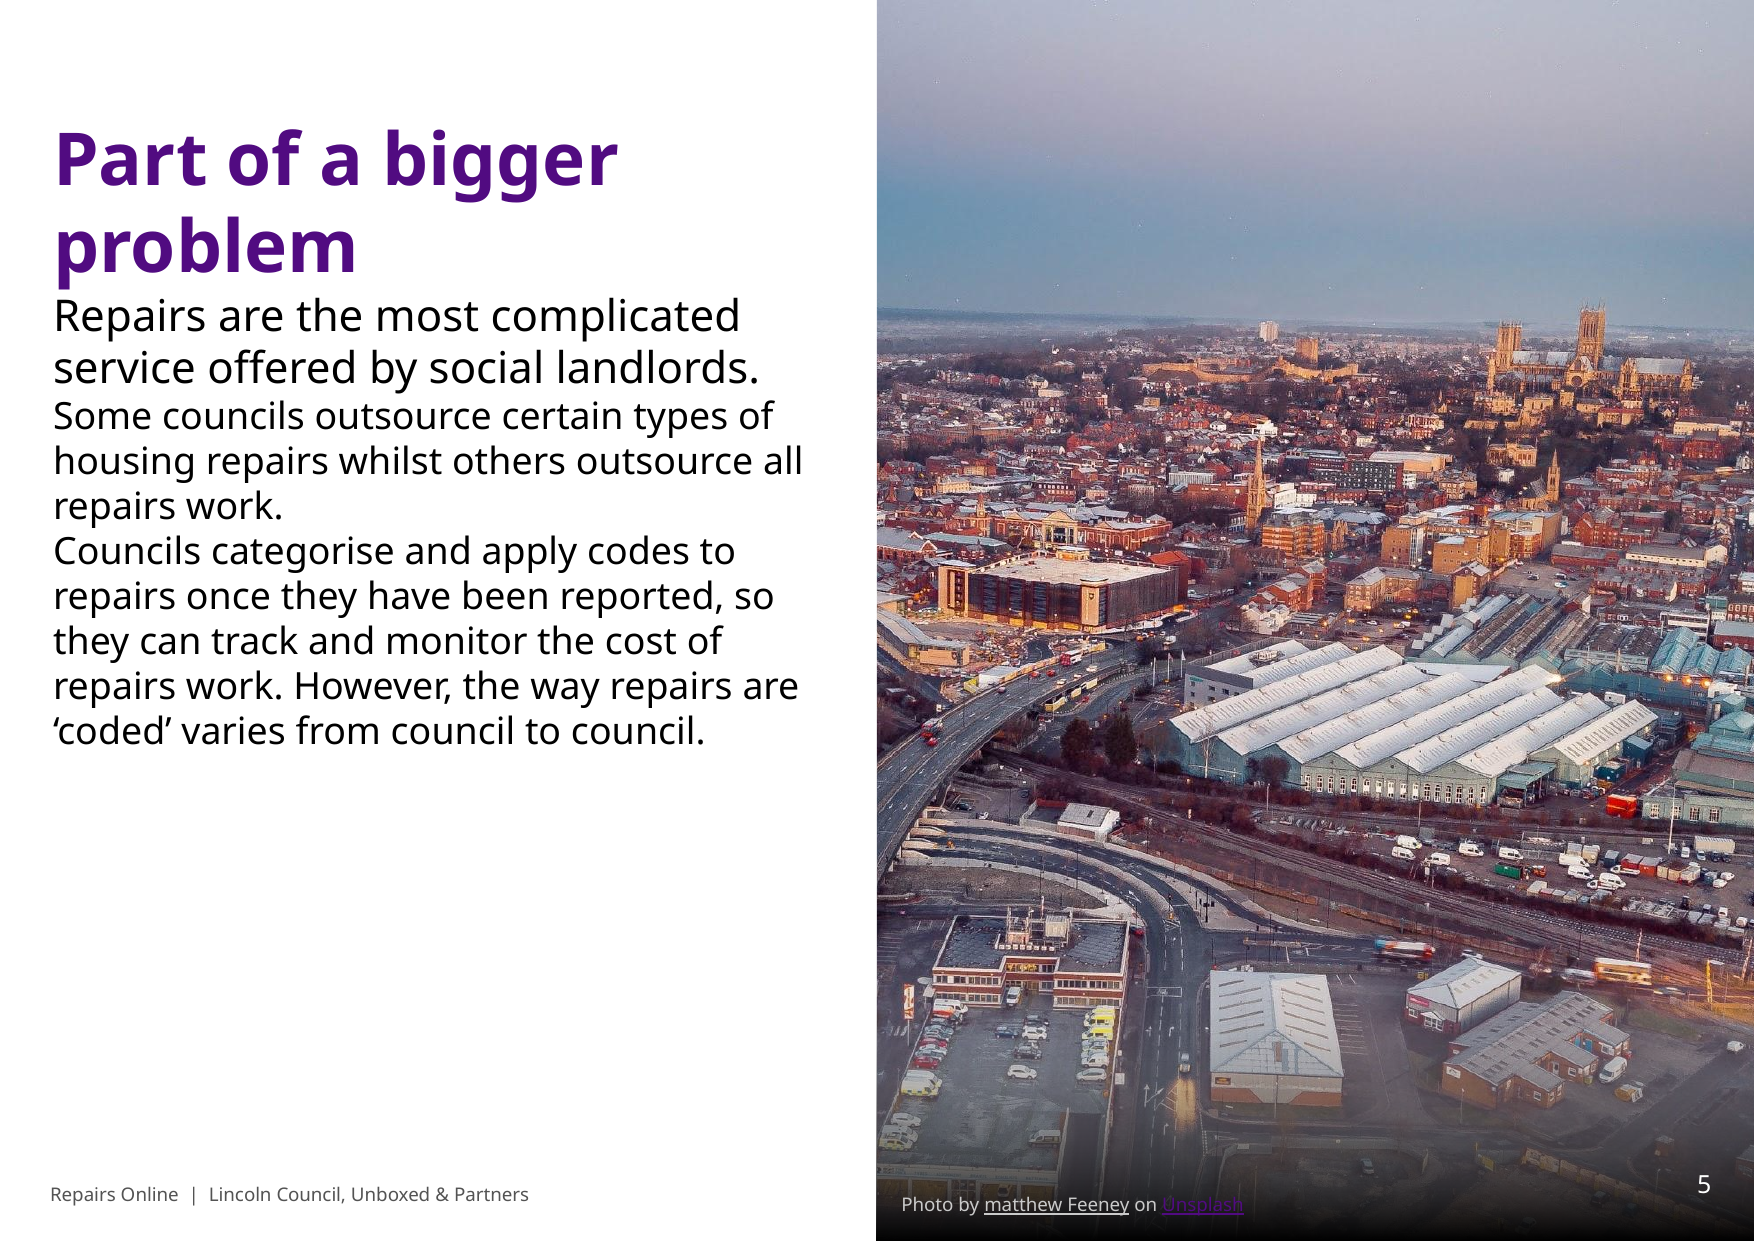

# Part of a bigger problem Repairs are the most complicated service offered by social landlords. Some councils outsource certain types of housing repairs whilst others outsource all repairs work. Councils categorise and apply codes to repairs once they have been reported, so they can track and monitor the cost of repairs work. However, the way repairs are ‘coded’ varies from council to council.
Photo by matthew Feeney on Unsplash